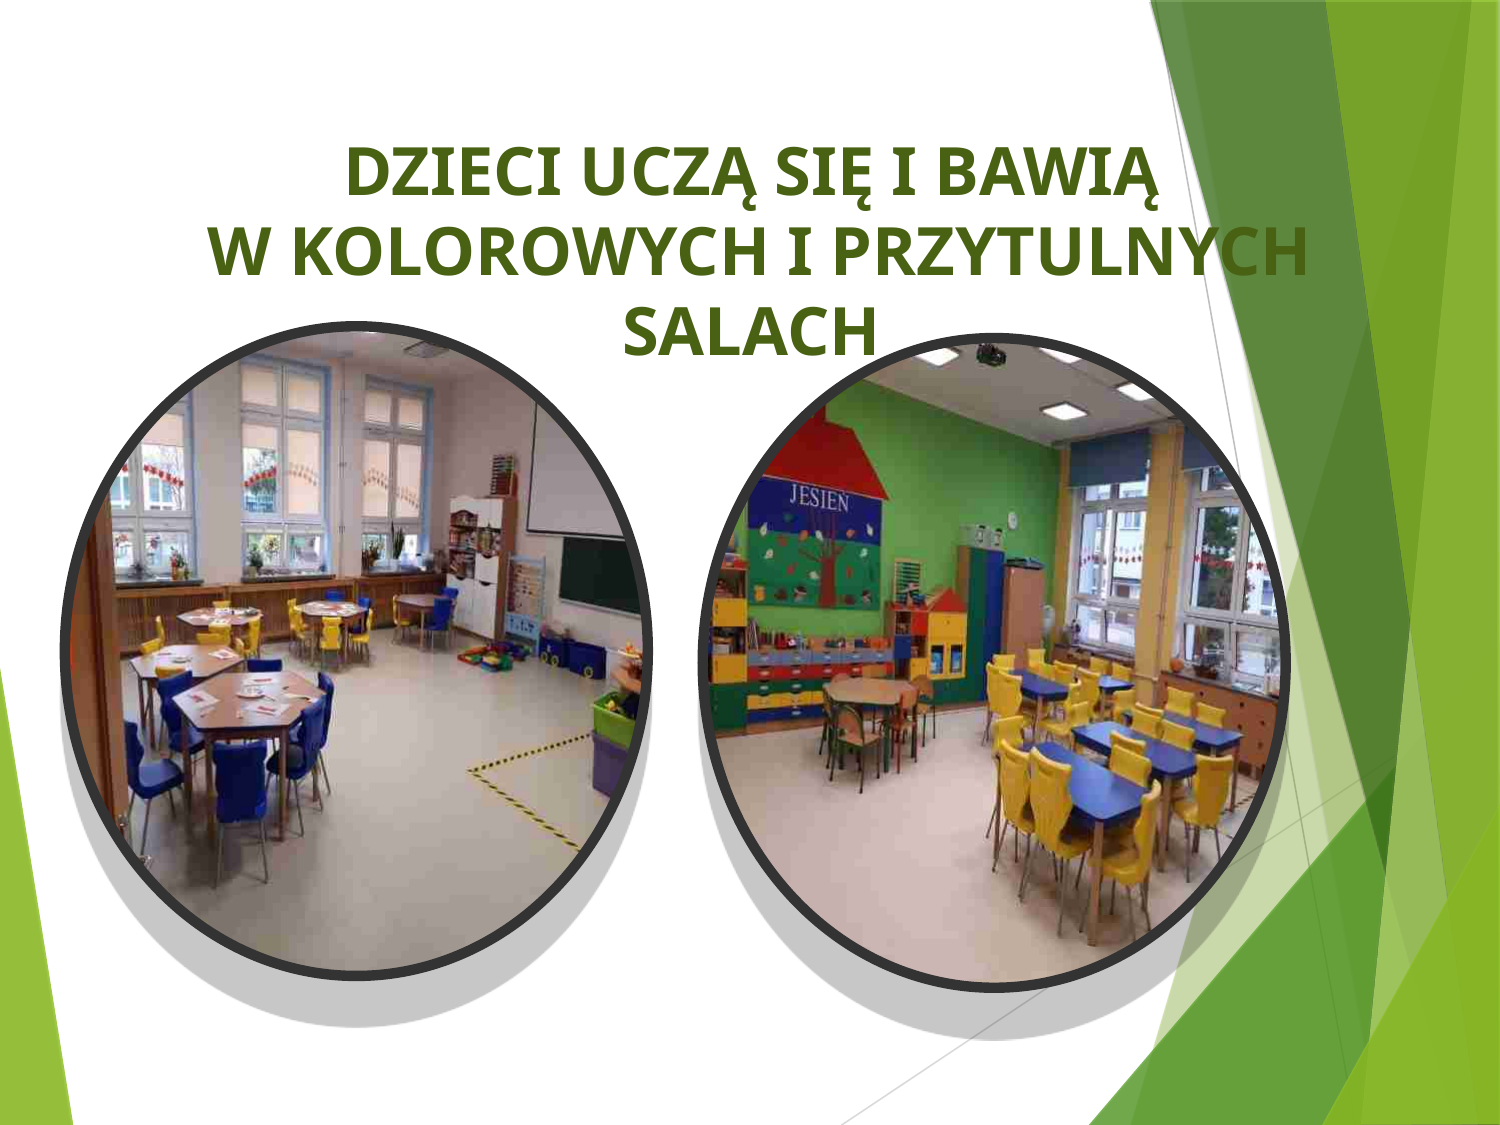

# DZIECI UCZĄ SIĘ I BAWIĄ W KOLOROWYCH I PRZYTULNYCH SALACH